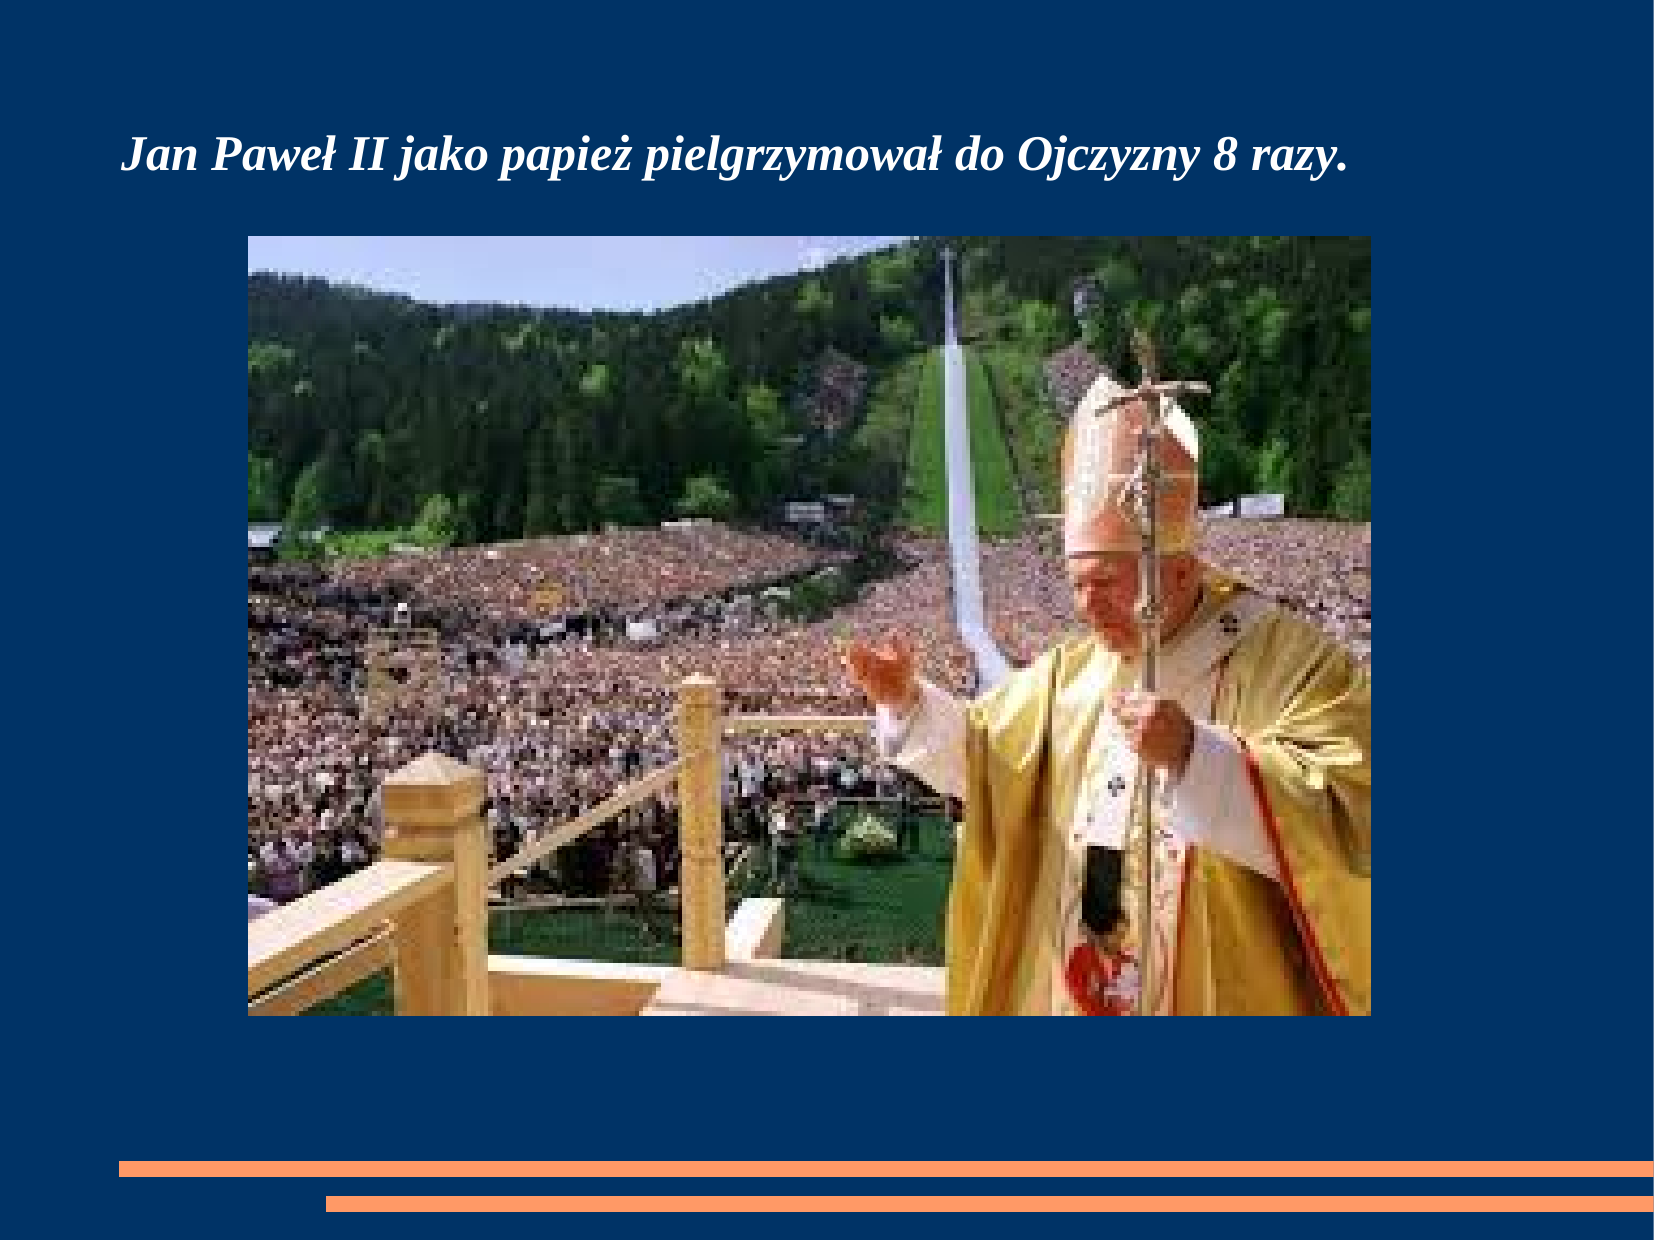

# Jan Paweł II jako papież pielgrzymował do Ojczyzny 8 razy.